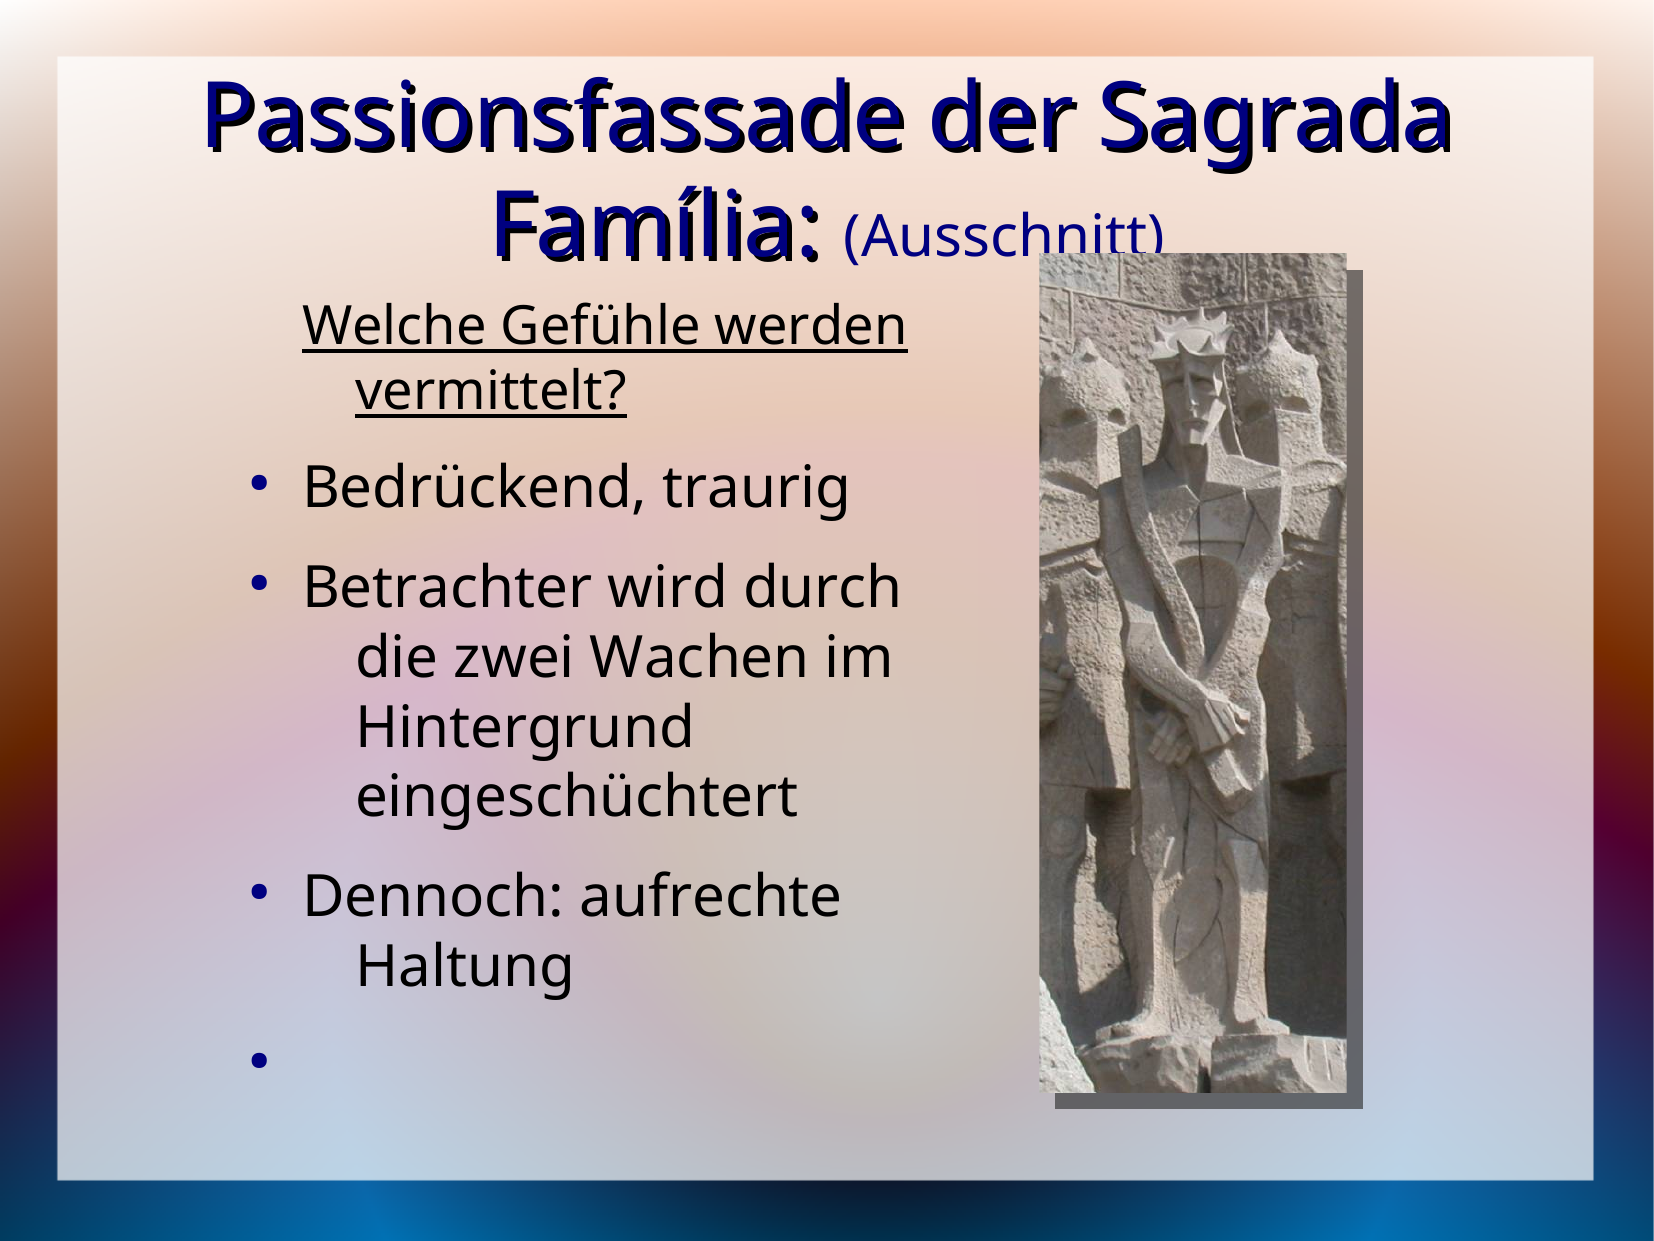

# Passionsfassade der Sagrada Família: (Ausschnitt)
Welche Gefühle werden vermittelt?
Bedrückend, traurig
Betrachter wird durch die zwei Wachen im Hintergrund eingeschüchtert
Dennoch: aufrechte Haltung